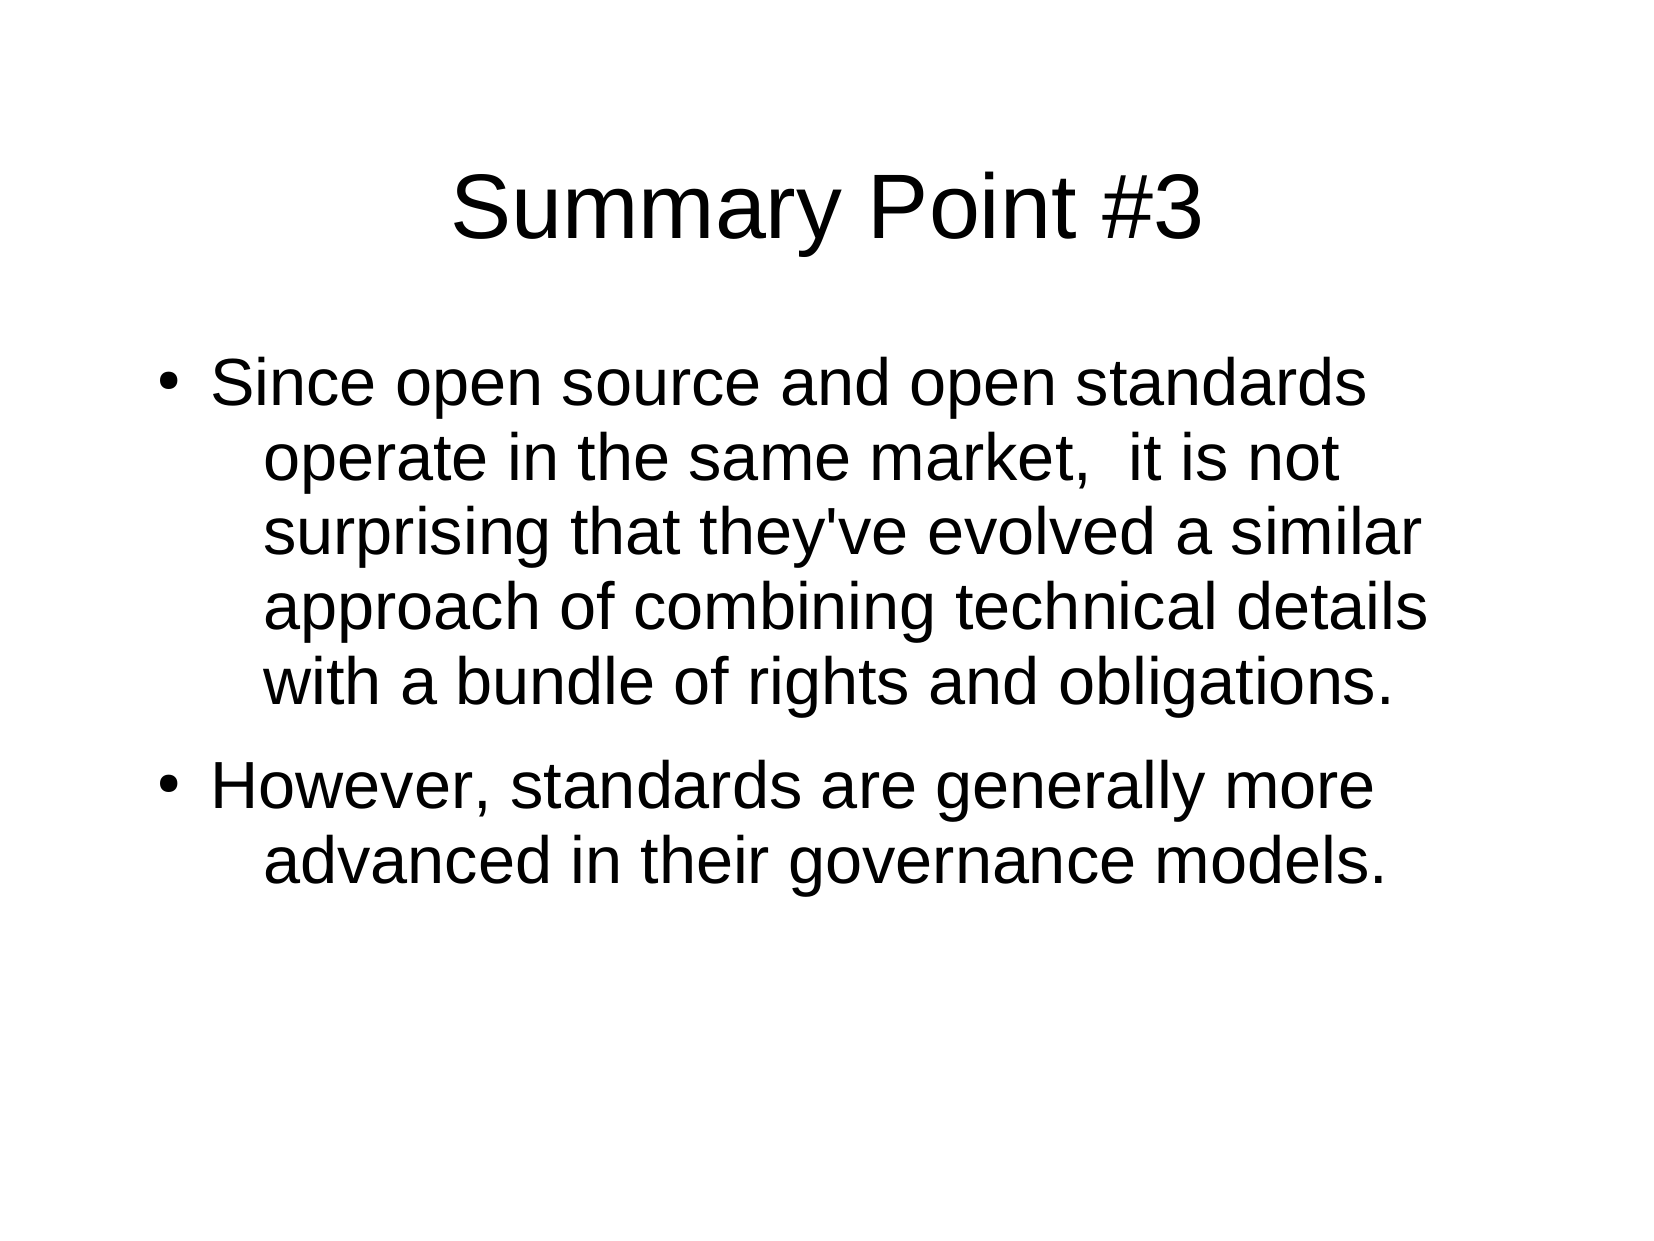

# Summary Point #3
Since open source and open standards operate in the same market, it is not surprising that they've evolved a similar approach of combining technical details with a bundle of rights and obligations.
However, standards are generally more advanced in their governance models.